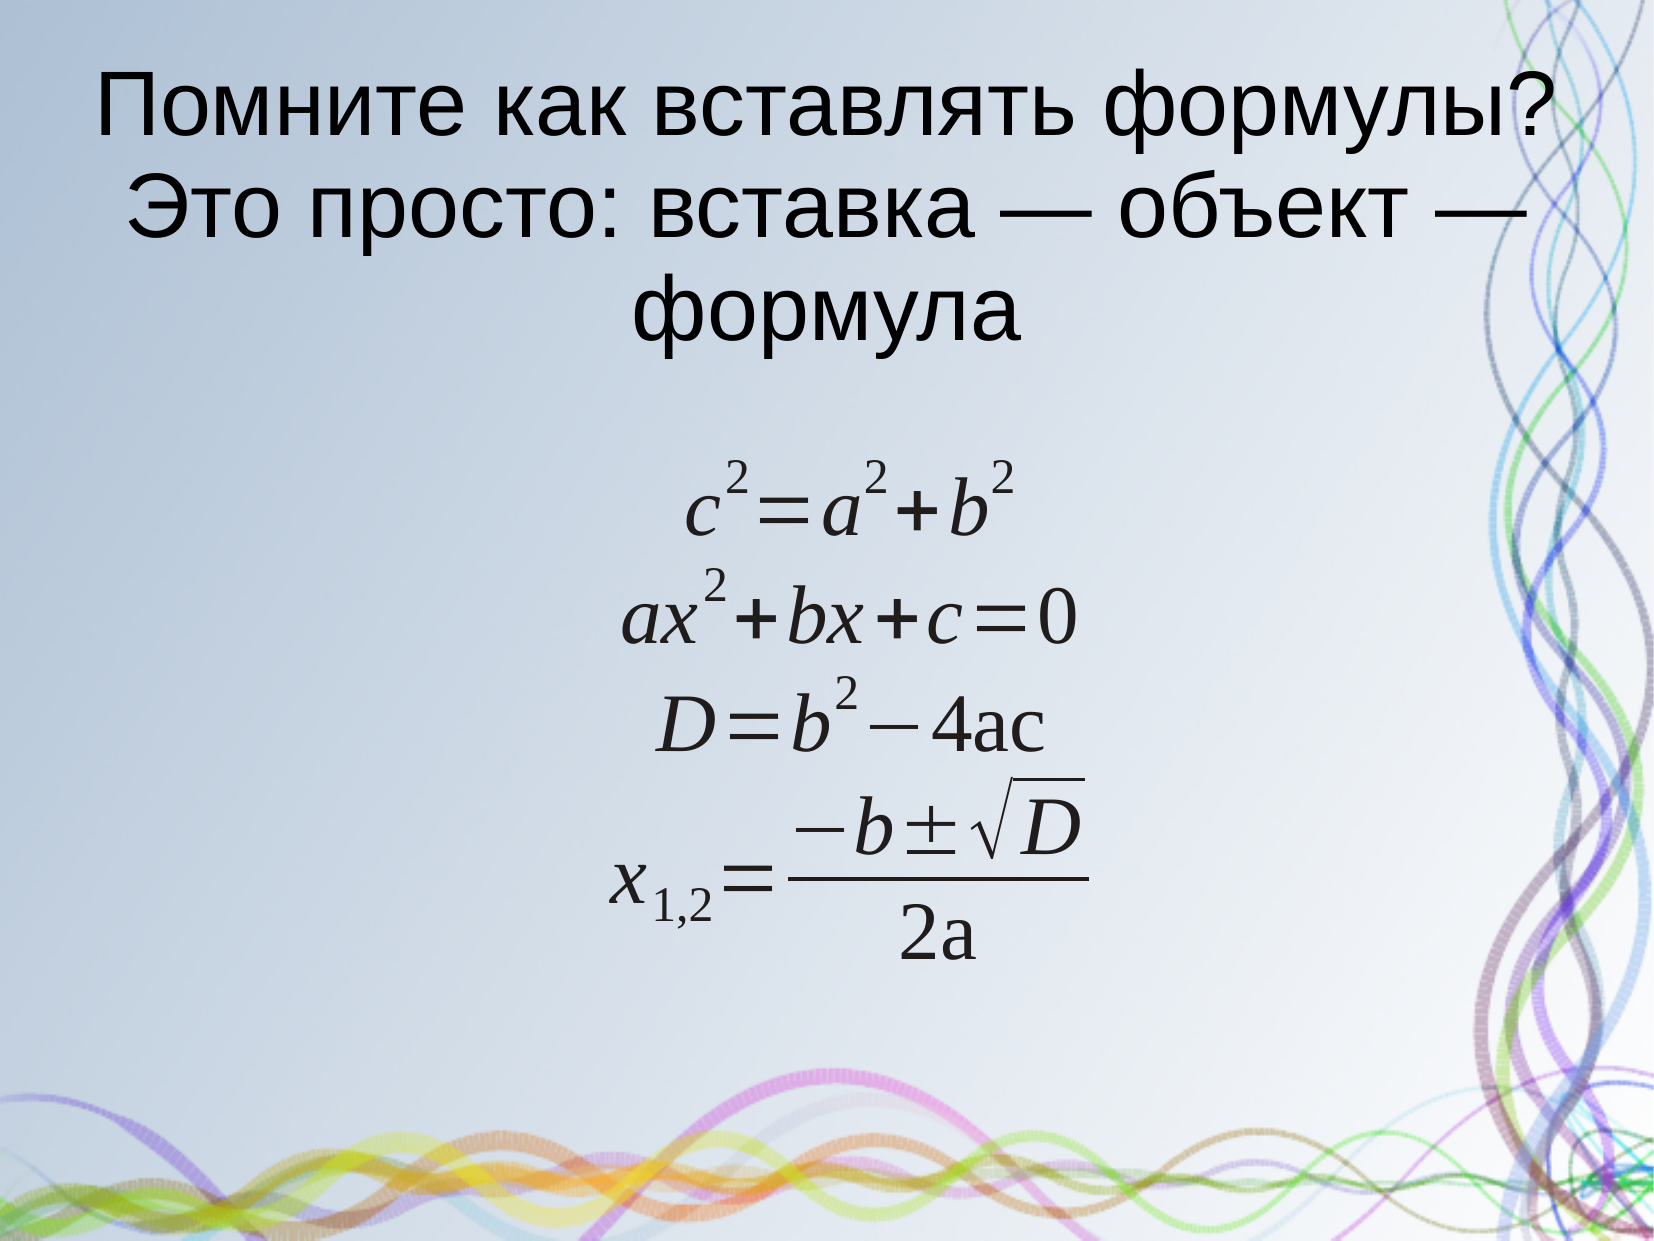

# Помните как вставлять формулы? Это просто: вставка — объект — формула